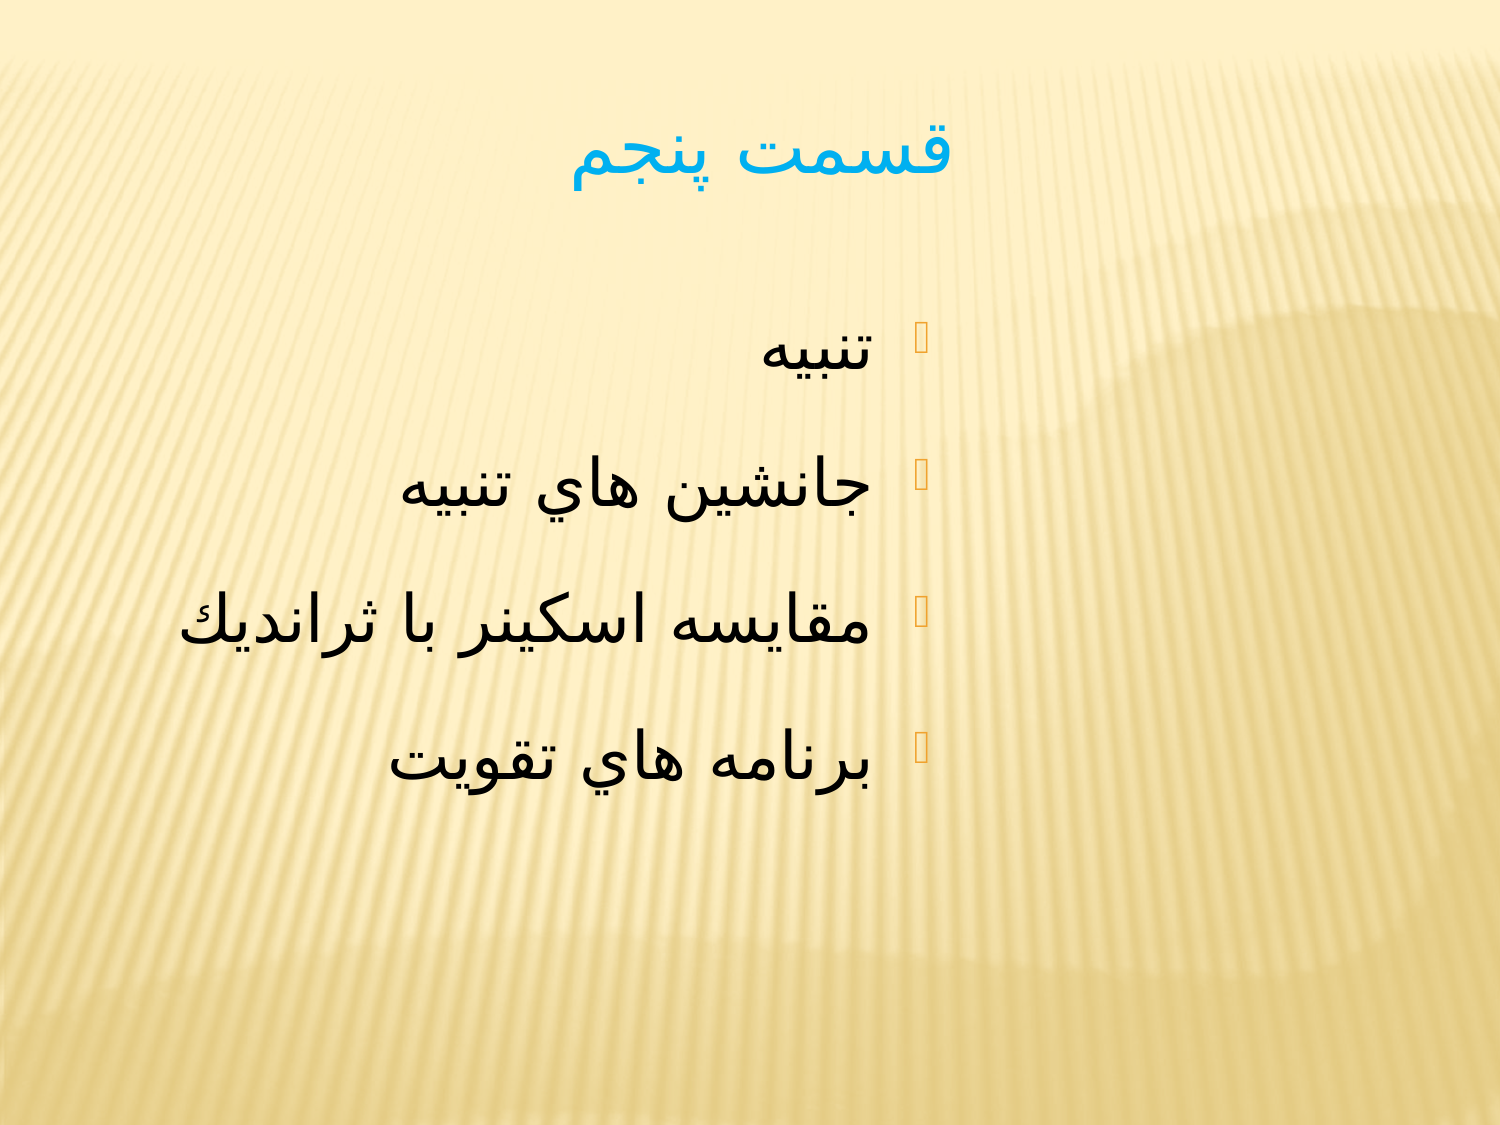

# قسمت پنجم
تنبيه
جانشين هاي تنبيه
مقايسه اسكينر با ثرانديك
برنامه هاي تقويت